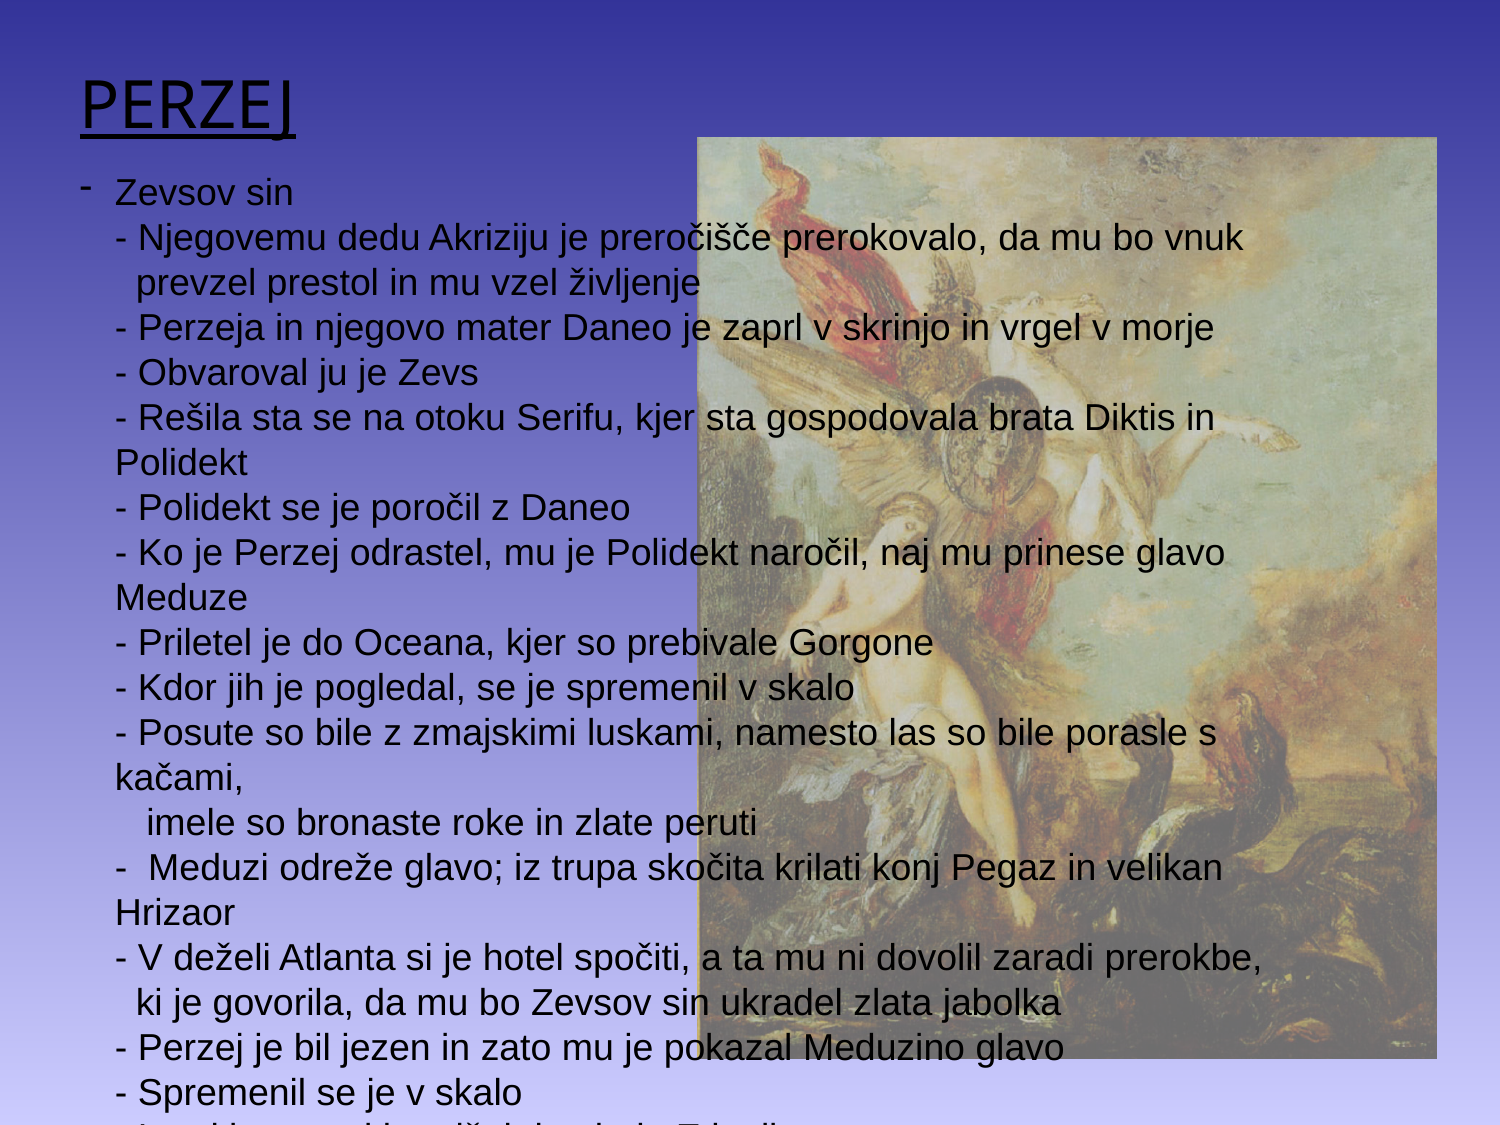

PERZEJ
Zevsov sin
- Njegovemu dedu Akriziju je preročišče prerokovalo, da mu bo vnuk
 prevzel prestol in mu vzel življenje
- Perzeja in njegovo mater Daneo je zaprl v skrinjo in vrgel v morje
- Obvaroval ju je Zevs
- Rešila sta se na otoku Serifu, kjer sta gospodovala brata Diktis in Polidekt
- Polidekt se je poročil z Daneo
- Ko je Perzej odrastel, mu je Polidekt naročil, naj mu prinese glavo Meduze
- Priletel je do Oceana, kjer so prebivale Gorgone
- Kdor jih je pogledal, se je spremenil v skalo
- Posute so bile z zmajskimi luskami, namesto las so bile porasle s kačami,
 imele so bronaste roke in zlate peruti
- Meduzi odreže glavo; iz trupa skočita krilati konj Pegaz in velikan Hrizaor
- V deželi Atlanta si je hotel spočiti, a ta mu ni dovolil zaradi prerokbe,
 ki je govorila, da mu bo Zevsov sin ukradel zlata jabolka
- Perzej je bil jezen in zato mu je pokazal Meduzino glavo
- Spremenil se je v skalo
- Letel je naprej in prišel do obale Etiopije
- Na morski pečini je opazil priklenjeno deklico
- Bila je Andromeda, hčer kralja Kefeja